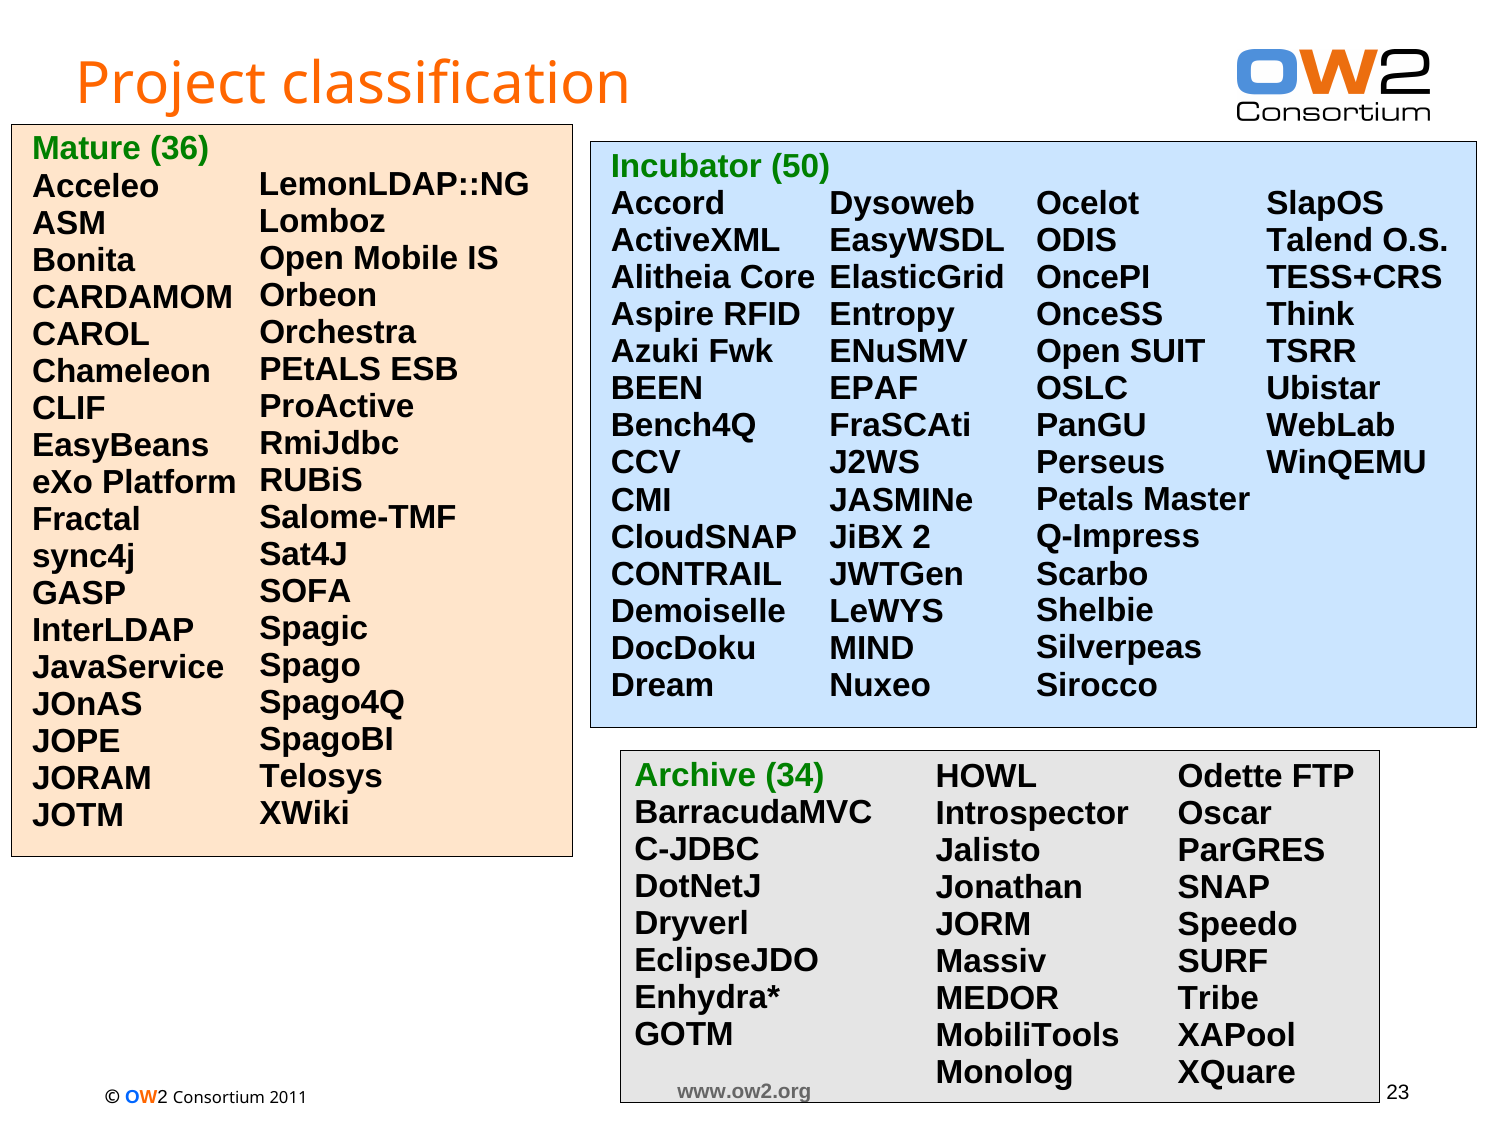

# Project classification
Mature (36)
Acceleo
ASM
Bonita
CARDAMOM
CAROL
Chameleon
CLIF
EasyBeans
eXo Platform
Fractal
sync4j
GASP
InterLDAP
JavaService
JOnAS
JOPE
JORAM
JOTM
Ocelot
ODIS
OncePI
OnceSS
Open SUIT
OSLC
PanGU
Perseus
Petals Master
Q-Impress
Scarbo
Shelbie
Silverpeas
Sirocco
SlapOS
Talend O.S.
TESS+CRS
Think
TSRR
Ubistar
WebLab
WinQEMU
Incubator (50)
Accord
ActiveXML
Alitheia Core
Aspire RFID
Azuki Fwk
BEEN
Bench4Q
CCV
CMI
CloudSNAP
CONTRAIL
Demoiselle
DocDoku
Dream
Dysoweb
EasyWSDL
ElasticGrid
Entropy
ENuSMV
EPAF
FraSCAti
J2WS
JASMINe
JiBX 2
JWTGen
LeWYS
MIND
Nuxeo
LemonLDAP::NG
Lomboz
Open Mobile IS
Orbeon
Orchestra
PEtALS ESB
ProActive
RmiJdbc
RUBiS
Salome-TMF
Sat4J
SOFA
Spagic
Spago
Spago4Q
SpagoBI
Telosys
XWiki
HOWL
Introspector
Jalisto
Jonathan
JORM
Massiv
MEDOR
MobiliTools
Monolog
Odette FTP
Oscar
ParGRES
SNAP
Speedo
SURF
Tribe
XAPool
XQuare
Archive (34)
BarracudaMVC
C-JDBC
DotNetJ
Dryverl
EclipseJDO
Enhydra*
GOTM
23